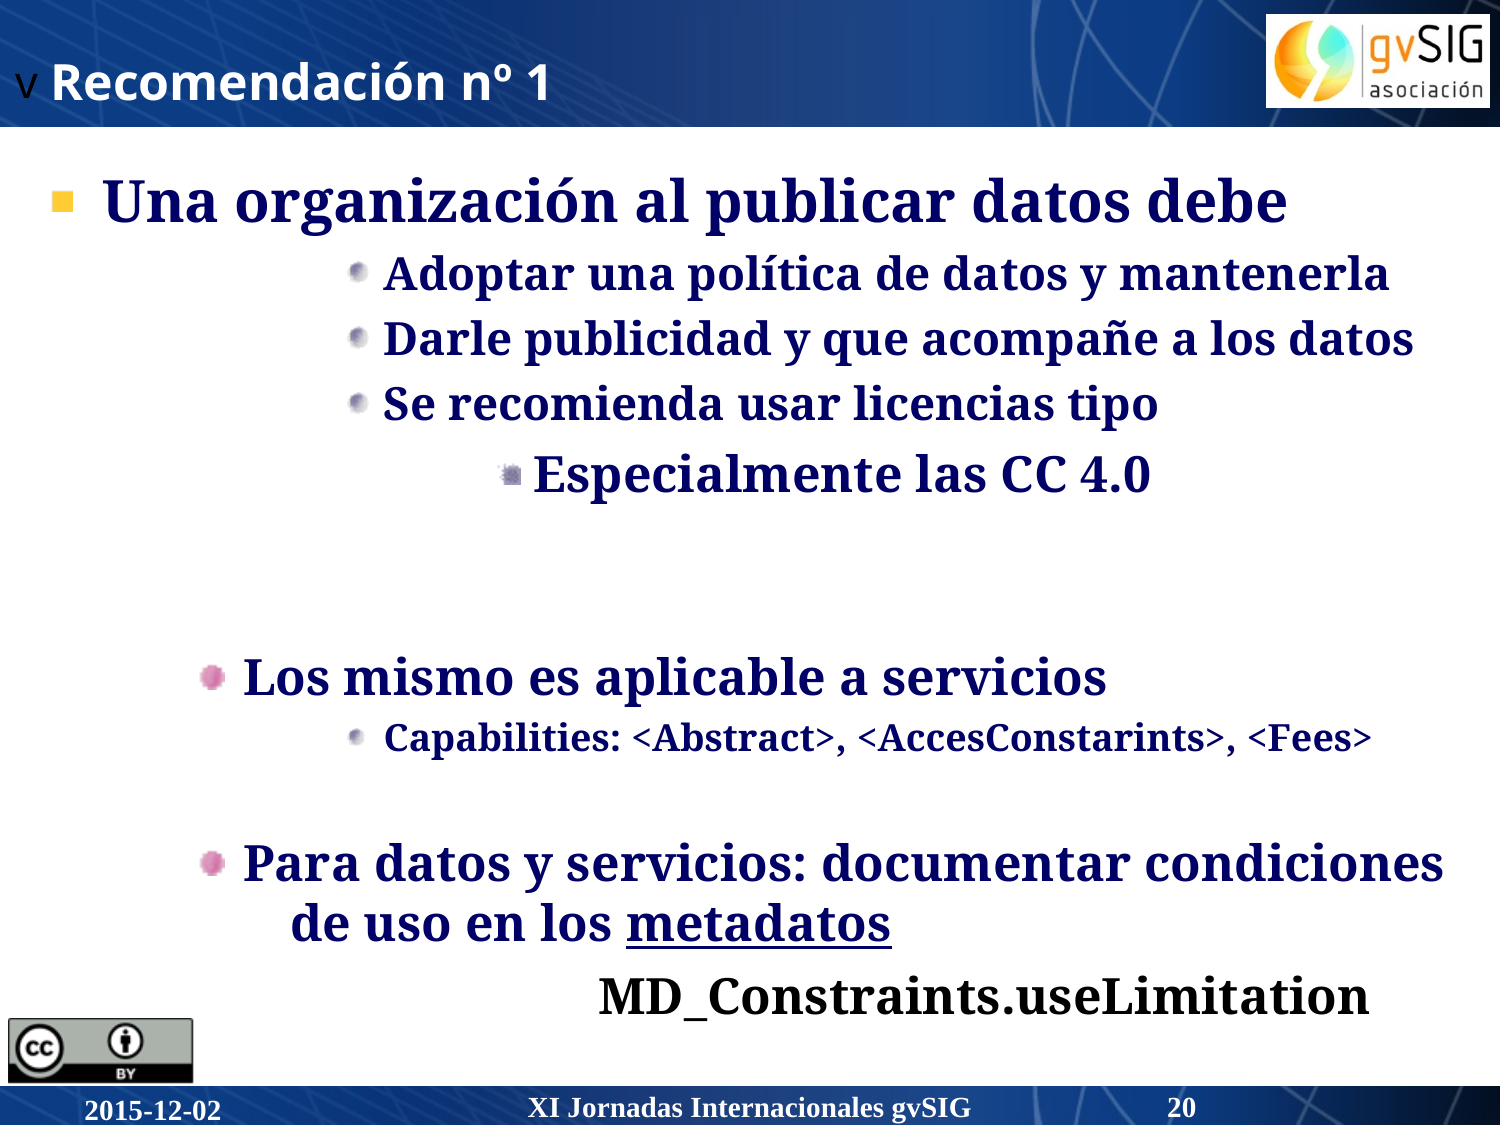

# Recomendación nº 1
Una organización al publicar datos debe
Adoptar una política de datos y mantenerla
Darle publicidad y que acompañe a los datos
Se recomienda usar licencias tipo
Especialmente las CC 4.0
Los mismo es aplicable a servicios
Capabilities: <Abstract>, <AccesConstarints>, <Fees>
Para datos y servicios: documentar condiciones de uso en los metadatos
				 MD_Constraints.useLimitation